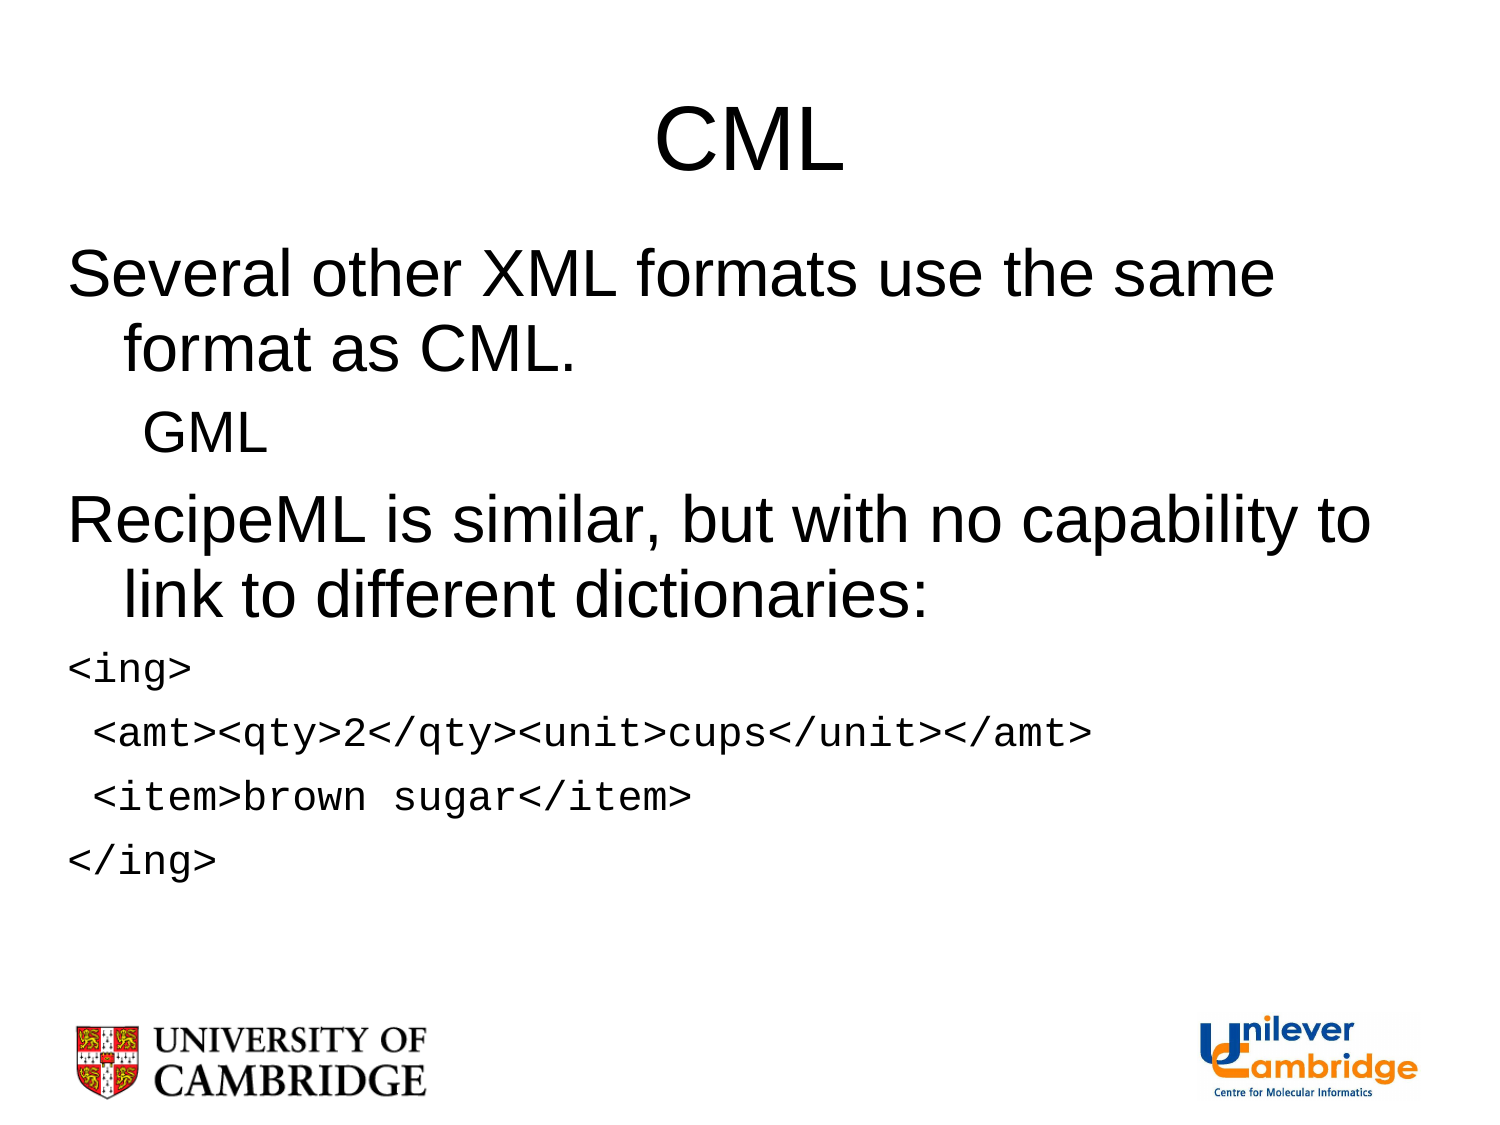

# CML
Several other XML formats use the same format as CML.
GML
RecipeML is similar, but with no capability to link to different dictionaries:
<ing>
 <amt><qty>2</qty><unit>cups</unit></amt>
 <item>brown sugar</item>
</ing>